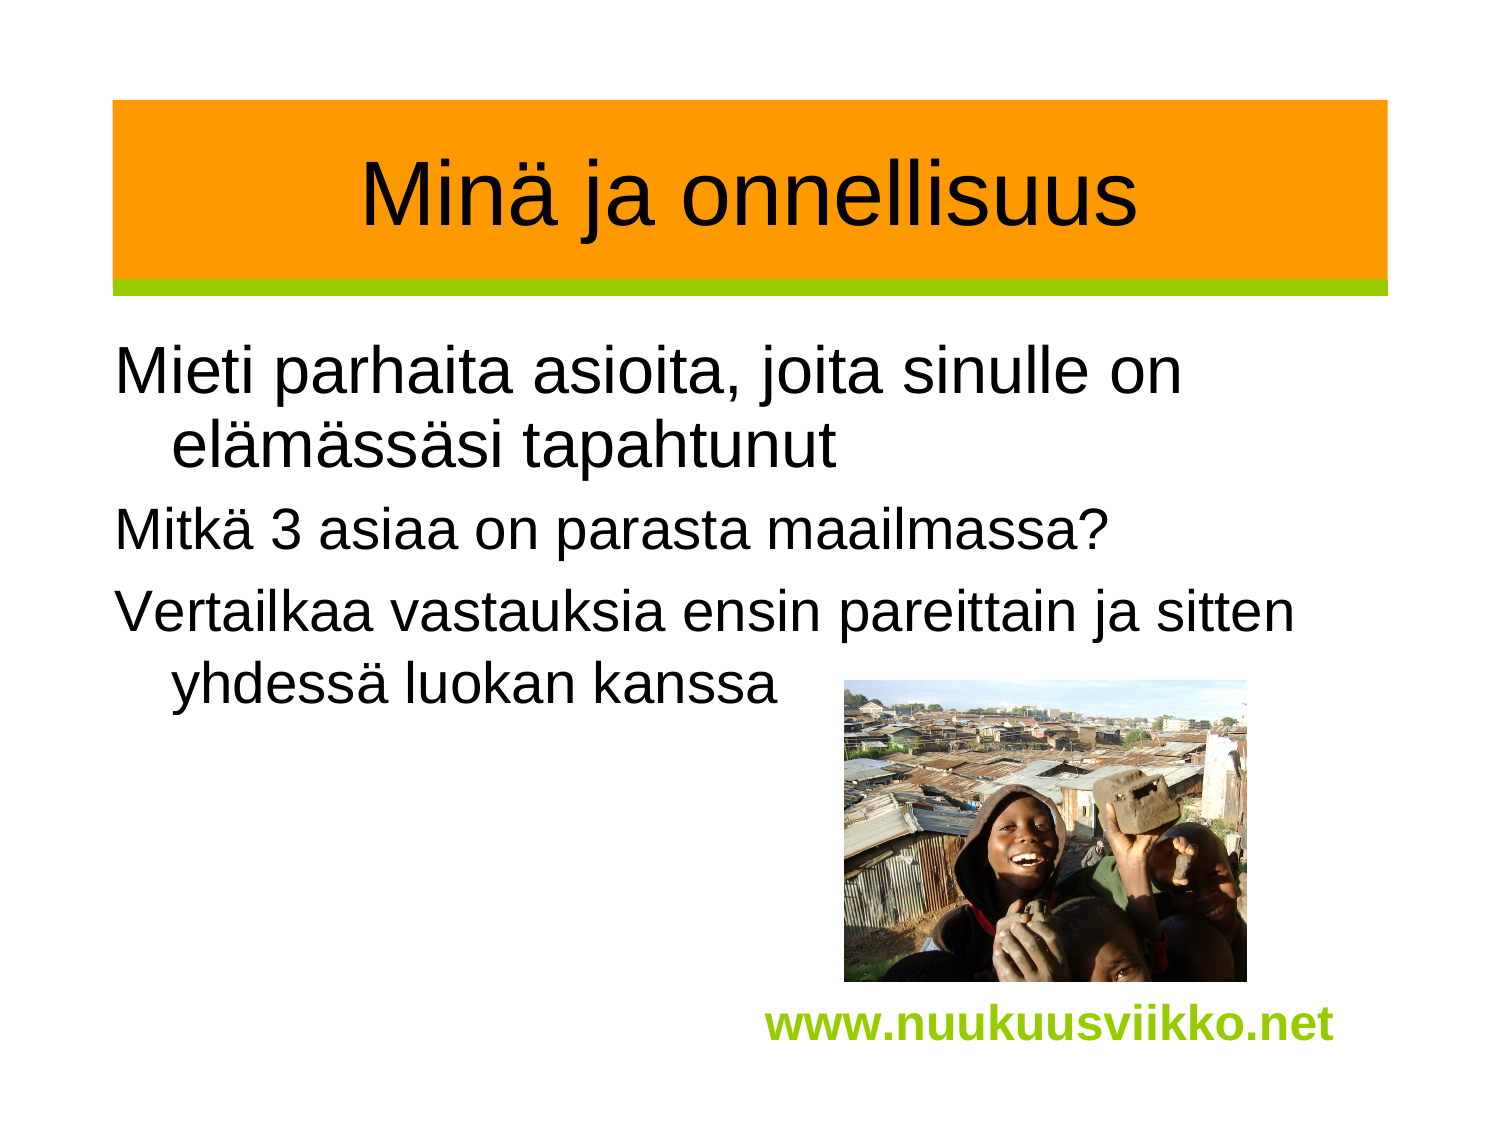

# Minä ja onnellisuus
Mieti parhaita asioita, joita sinulle on elämässäsi tapahtunut
Mitkä 3 asiaa on parasta maailmassa?
Vertailkaa vastauksia ensin pareittain ja sitten yhdessä luokan kanssa
www.nuukuusviikko.net